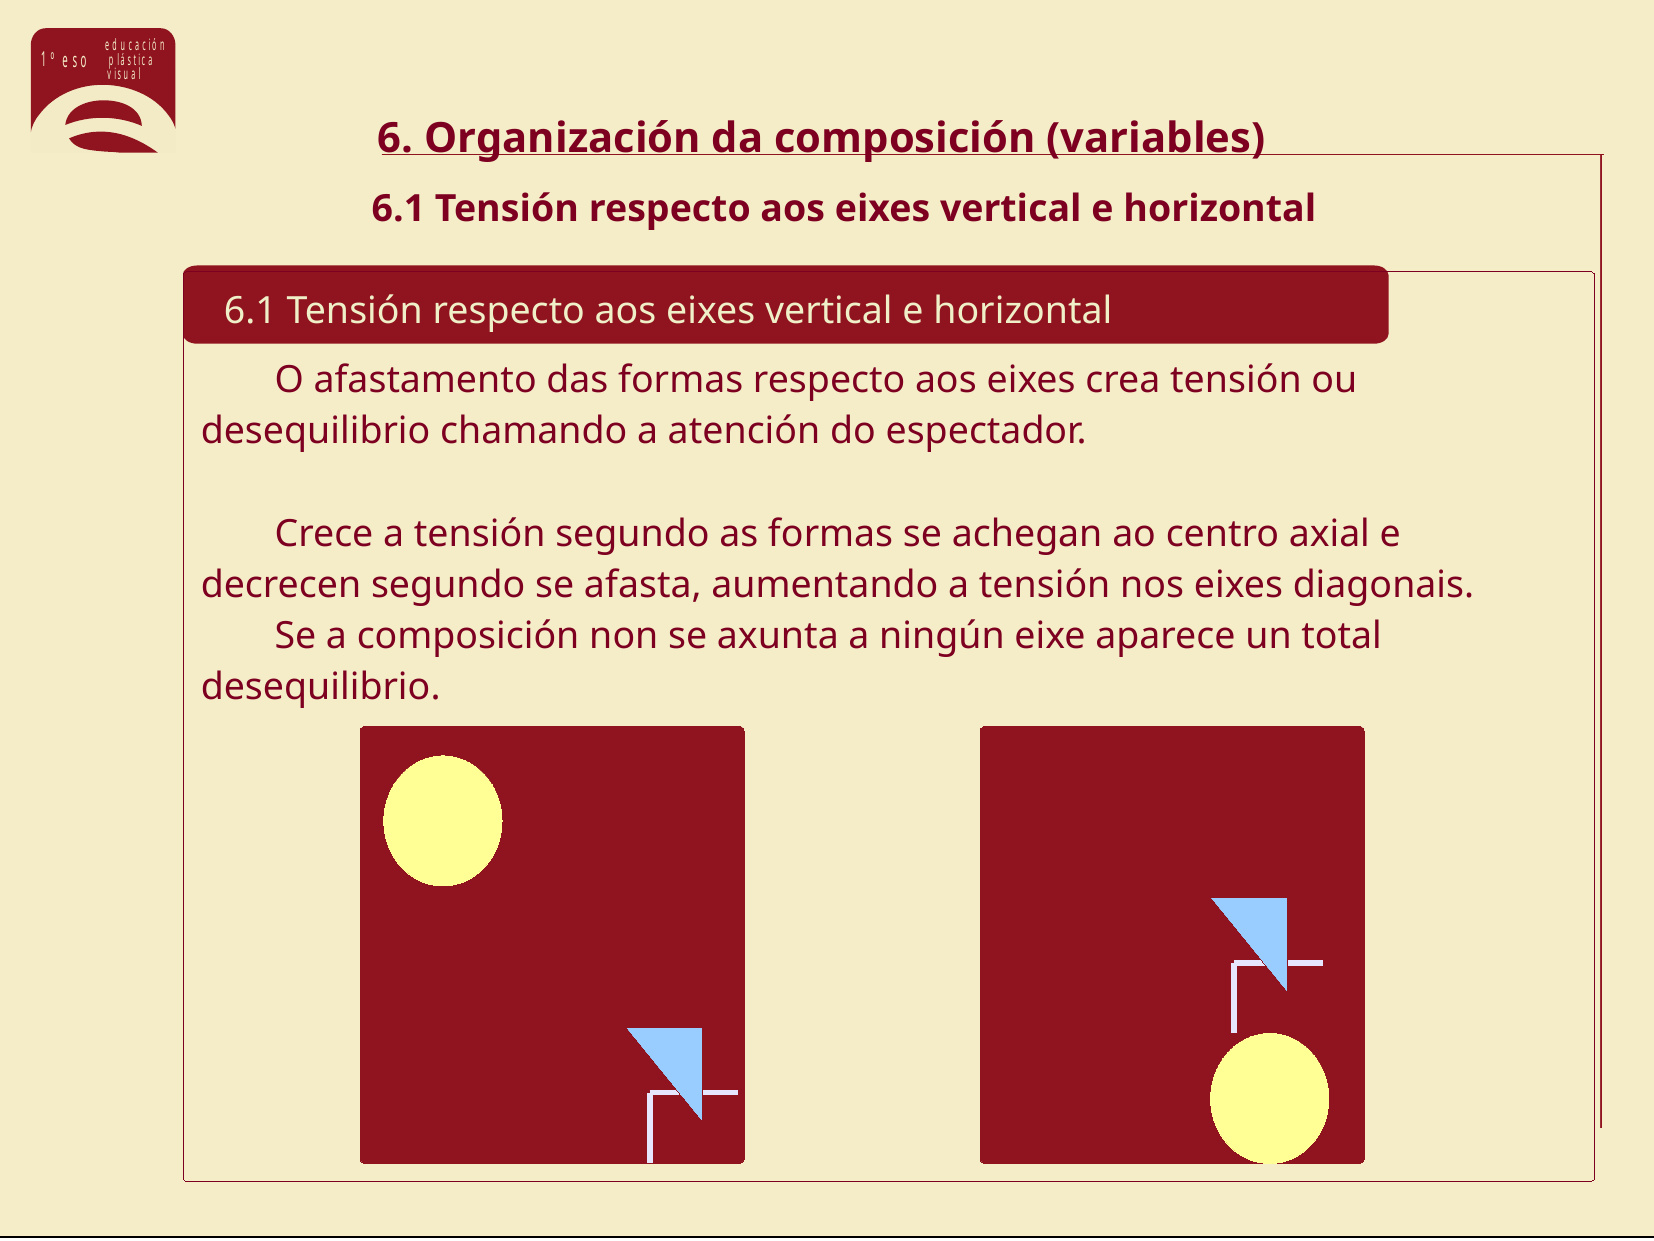

6. Organización da composición (variables)
	6.1 Tensión respecto aos eixes vertical e horizontal
	6.1 Tensión respecto aos eixes vertical e horizontal
#
	O afastamento das formas respecto aos eixes crea tensión ou desequilibrio chamando a atención do espectador.
	Crece a tensión segundo as formas se achegan ao centro axial e decrecen segundo se afasta, aumentando a tensión nos eixes diagonais.
	Se a composición non se axunta a ningún eixe aparece un total desequilibrio.